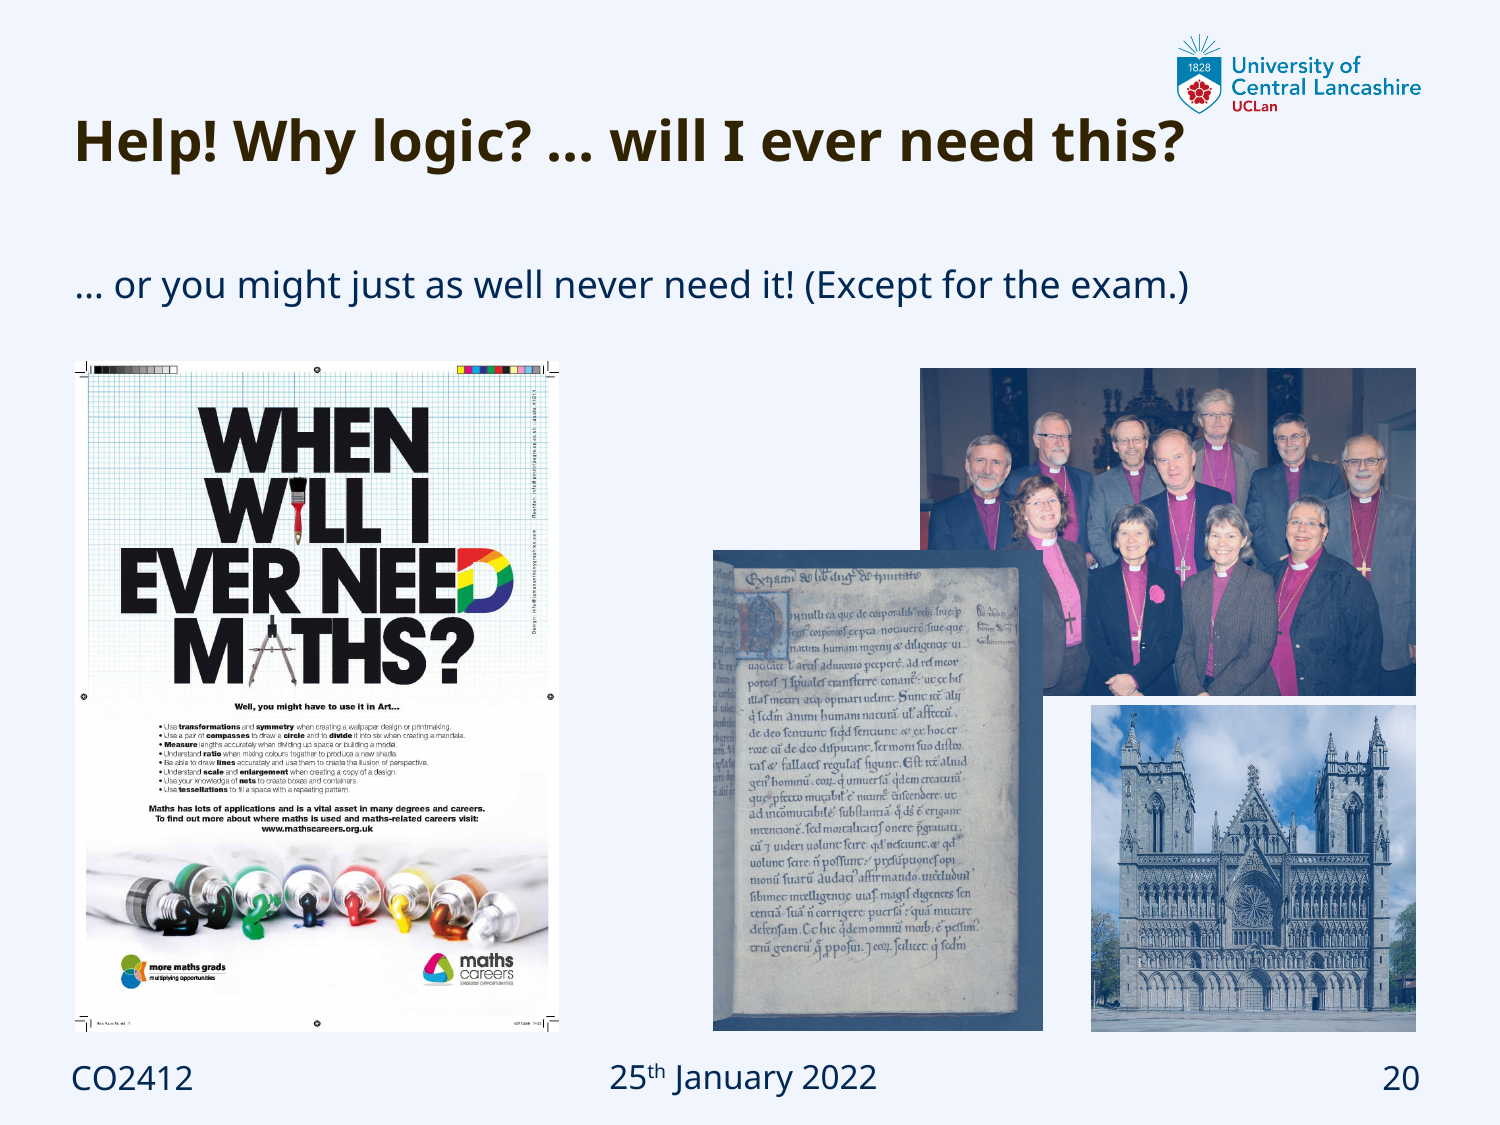

# Help! Why logic? … will I ever need this?
… or you might just as well never need it! (Except for the exam.)